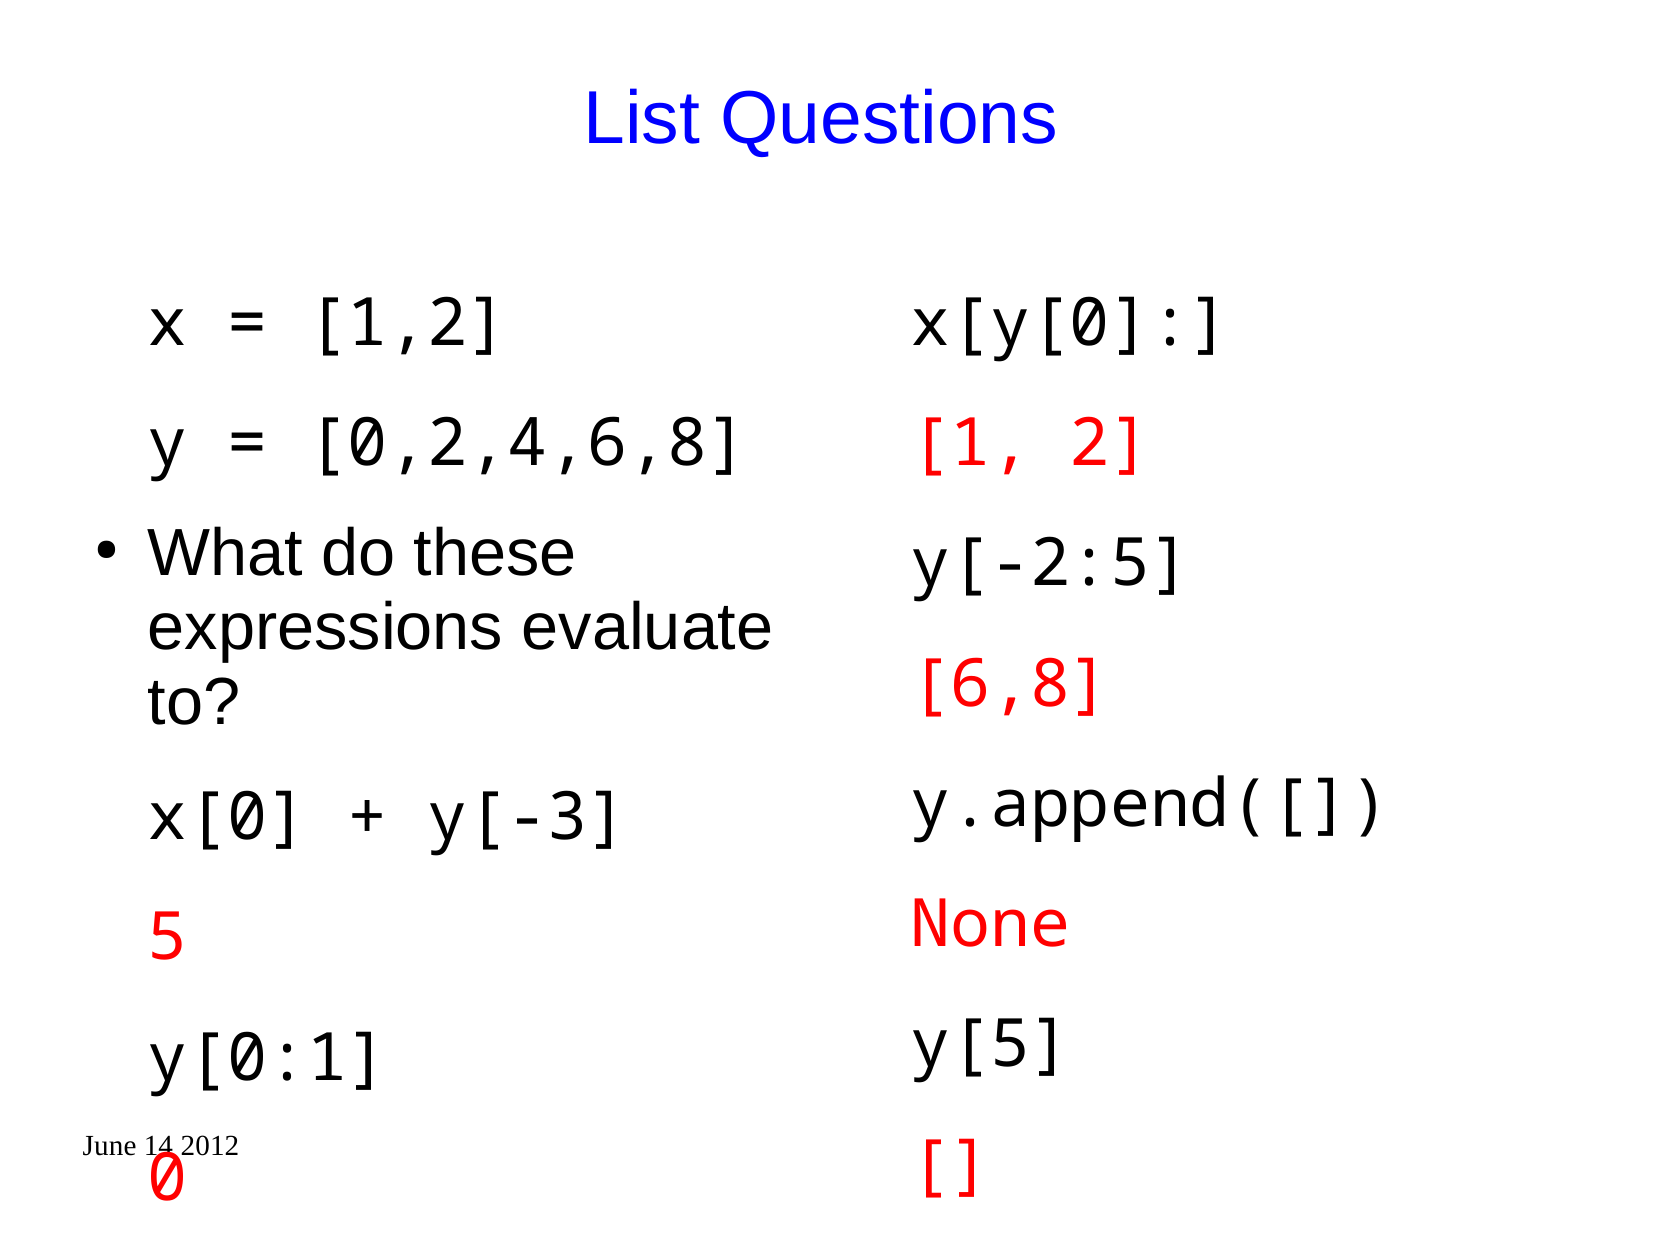

# List Questions
x = [1,2]
y = [0,2,4,6,8]
What do these expressions evaluate to?
x[0] + y[-3]
5
y[0:1]
0
x[y[0]:]
[1, 2]
y[-2:5]
[6,8]
y.append([])
None
y[5]
[]
June 14 2012